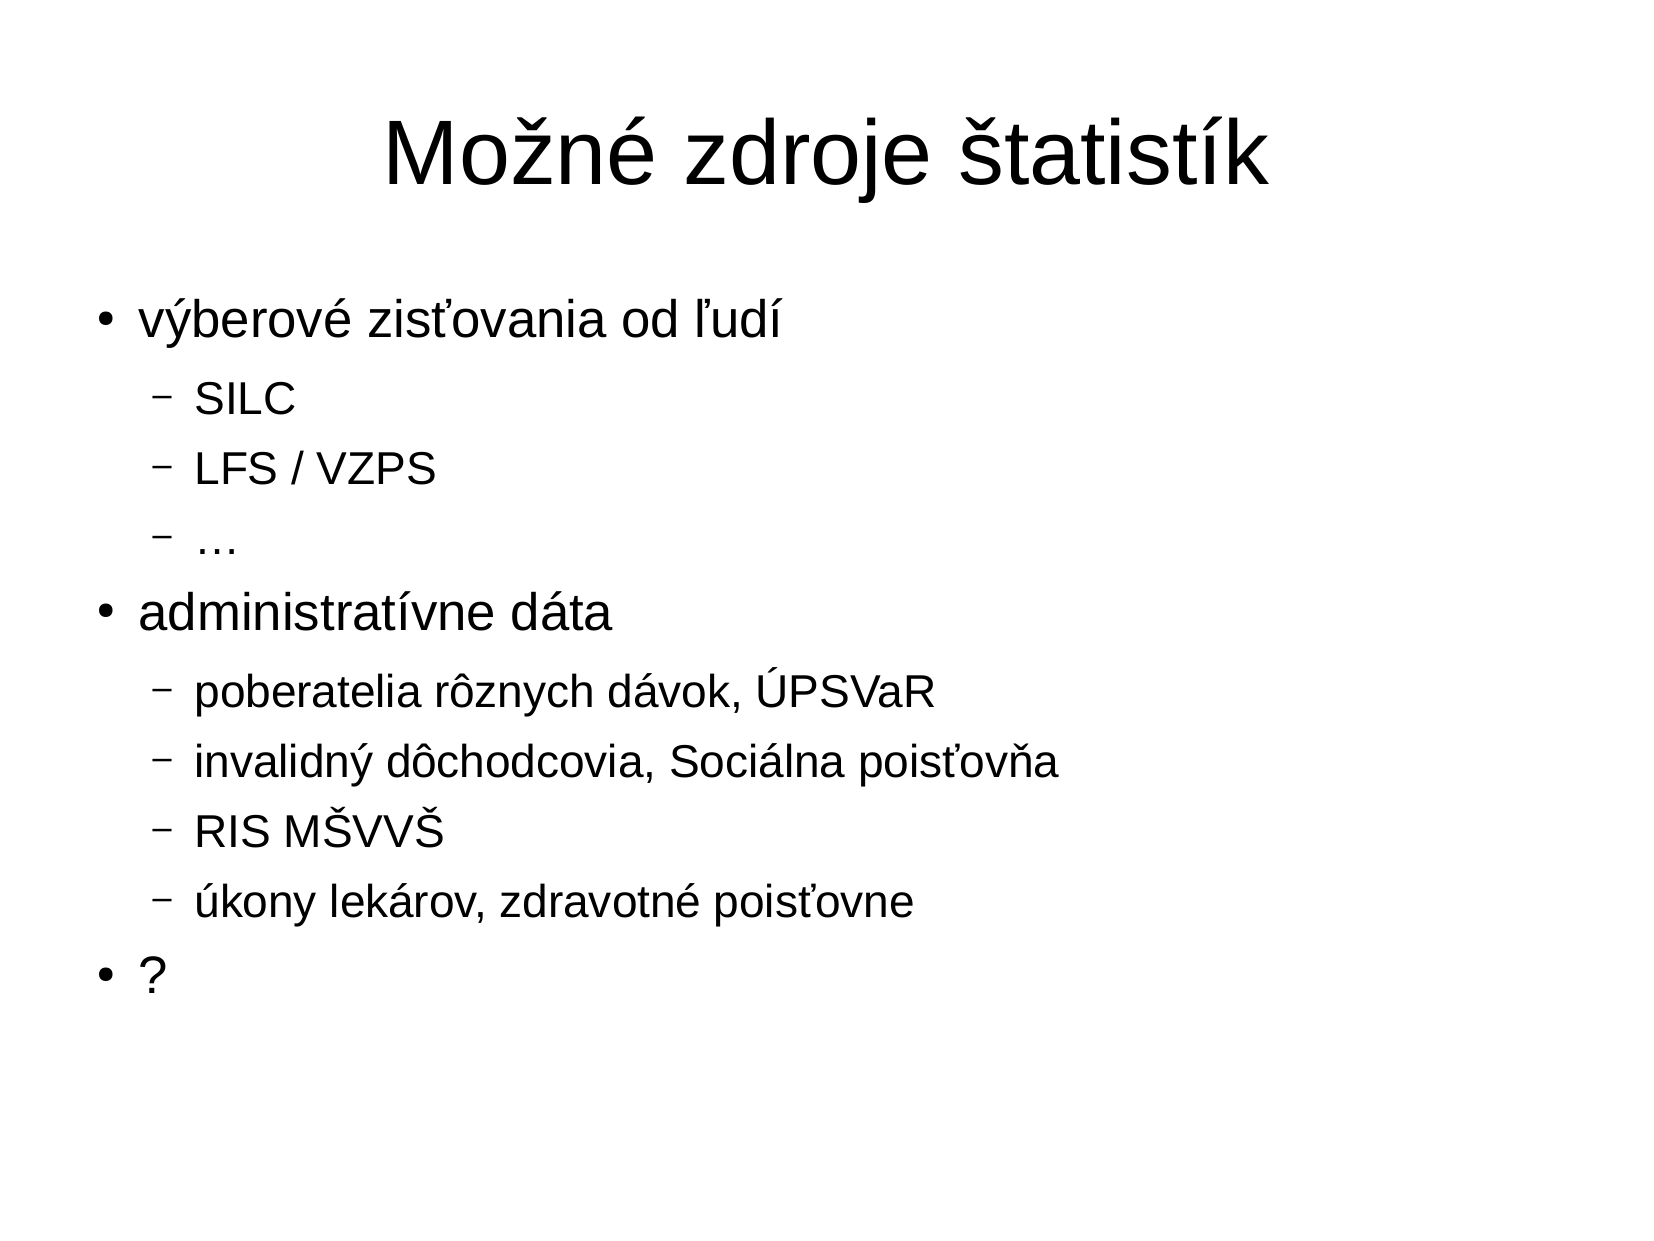

# Možné zdroje štatistík
výberové zisťovania od ľudí
SILC
LFS / VZPS
…
administratívne dáta
poberatelia rôznych dávok, ÚPSVaR
invalidný dôchodcovia, Sociálna poisťovňa
RIS MŠVVŠ
úkony lekárov, zdravotné poisťovne
?